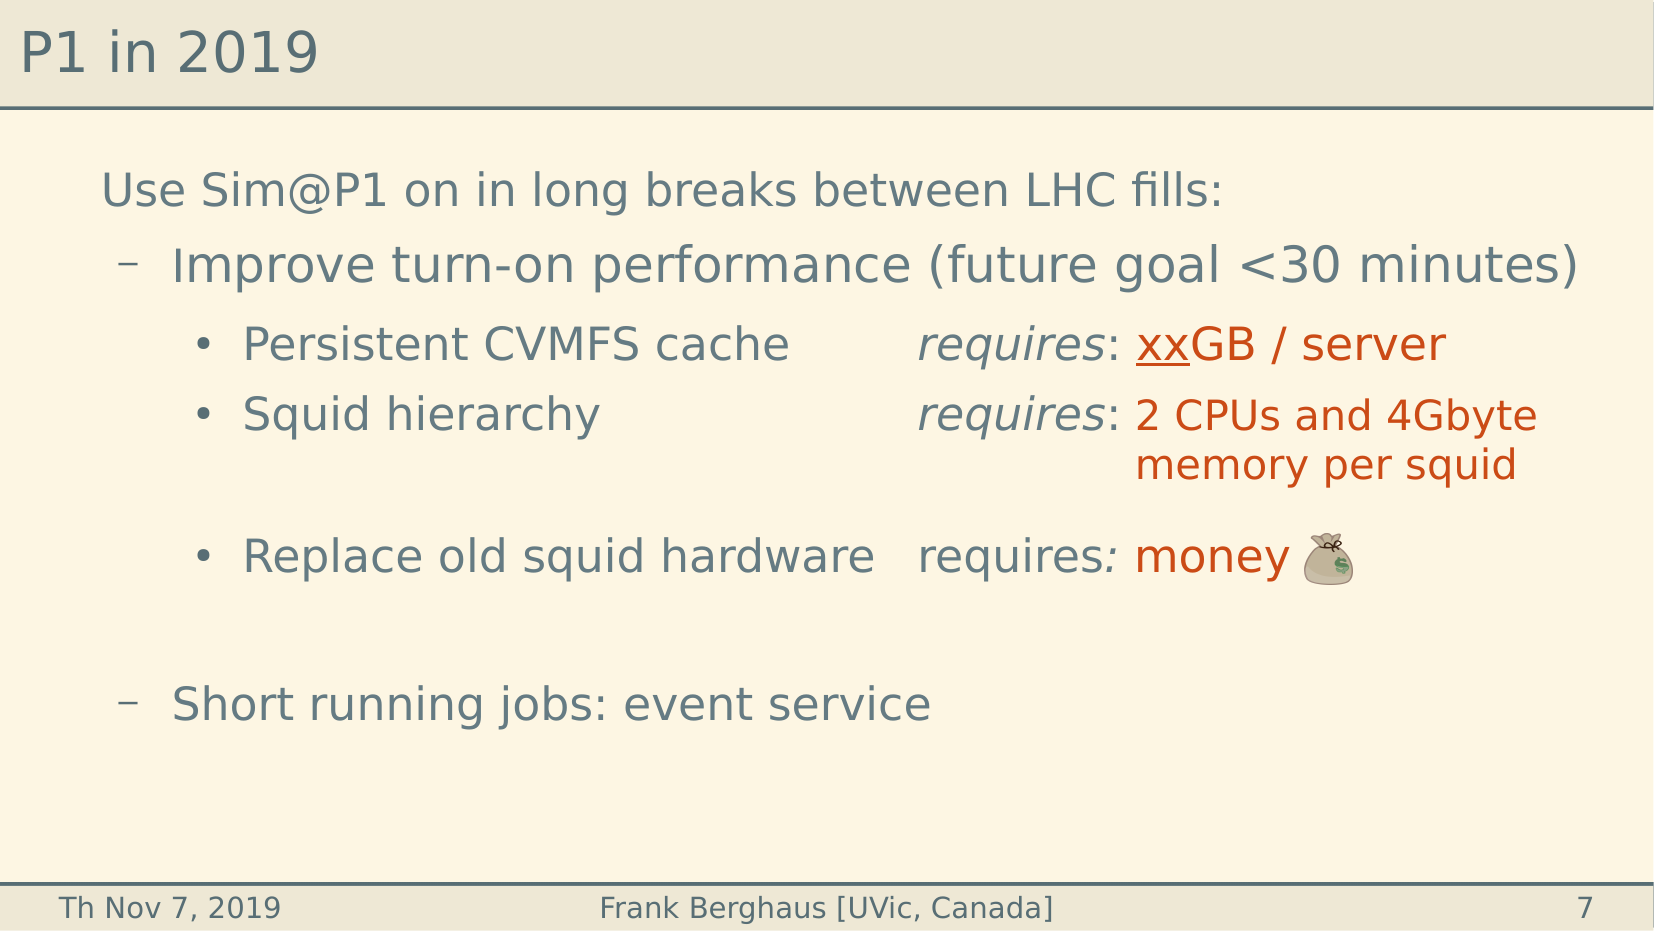

# P1 in 2019
Use Sim@P1 on in long breaks between LHC fills:
Improve turn-on performance (future goal <30 minutes)
Persistent CVMFS cache		requires: xxGB / server
Squid hierarchy					requires:
Replace old squid hardware	requires: money
Short running jobs: event service
2 CPUs and 4Gbyte
memory per squid
Th Nov 7, 2019
Frank Berghaus [UVic, Canada]
7